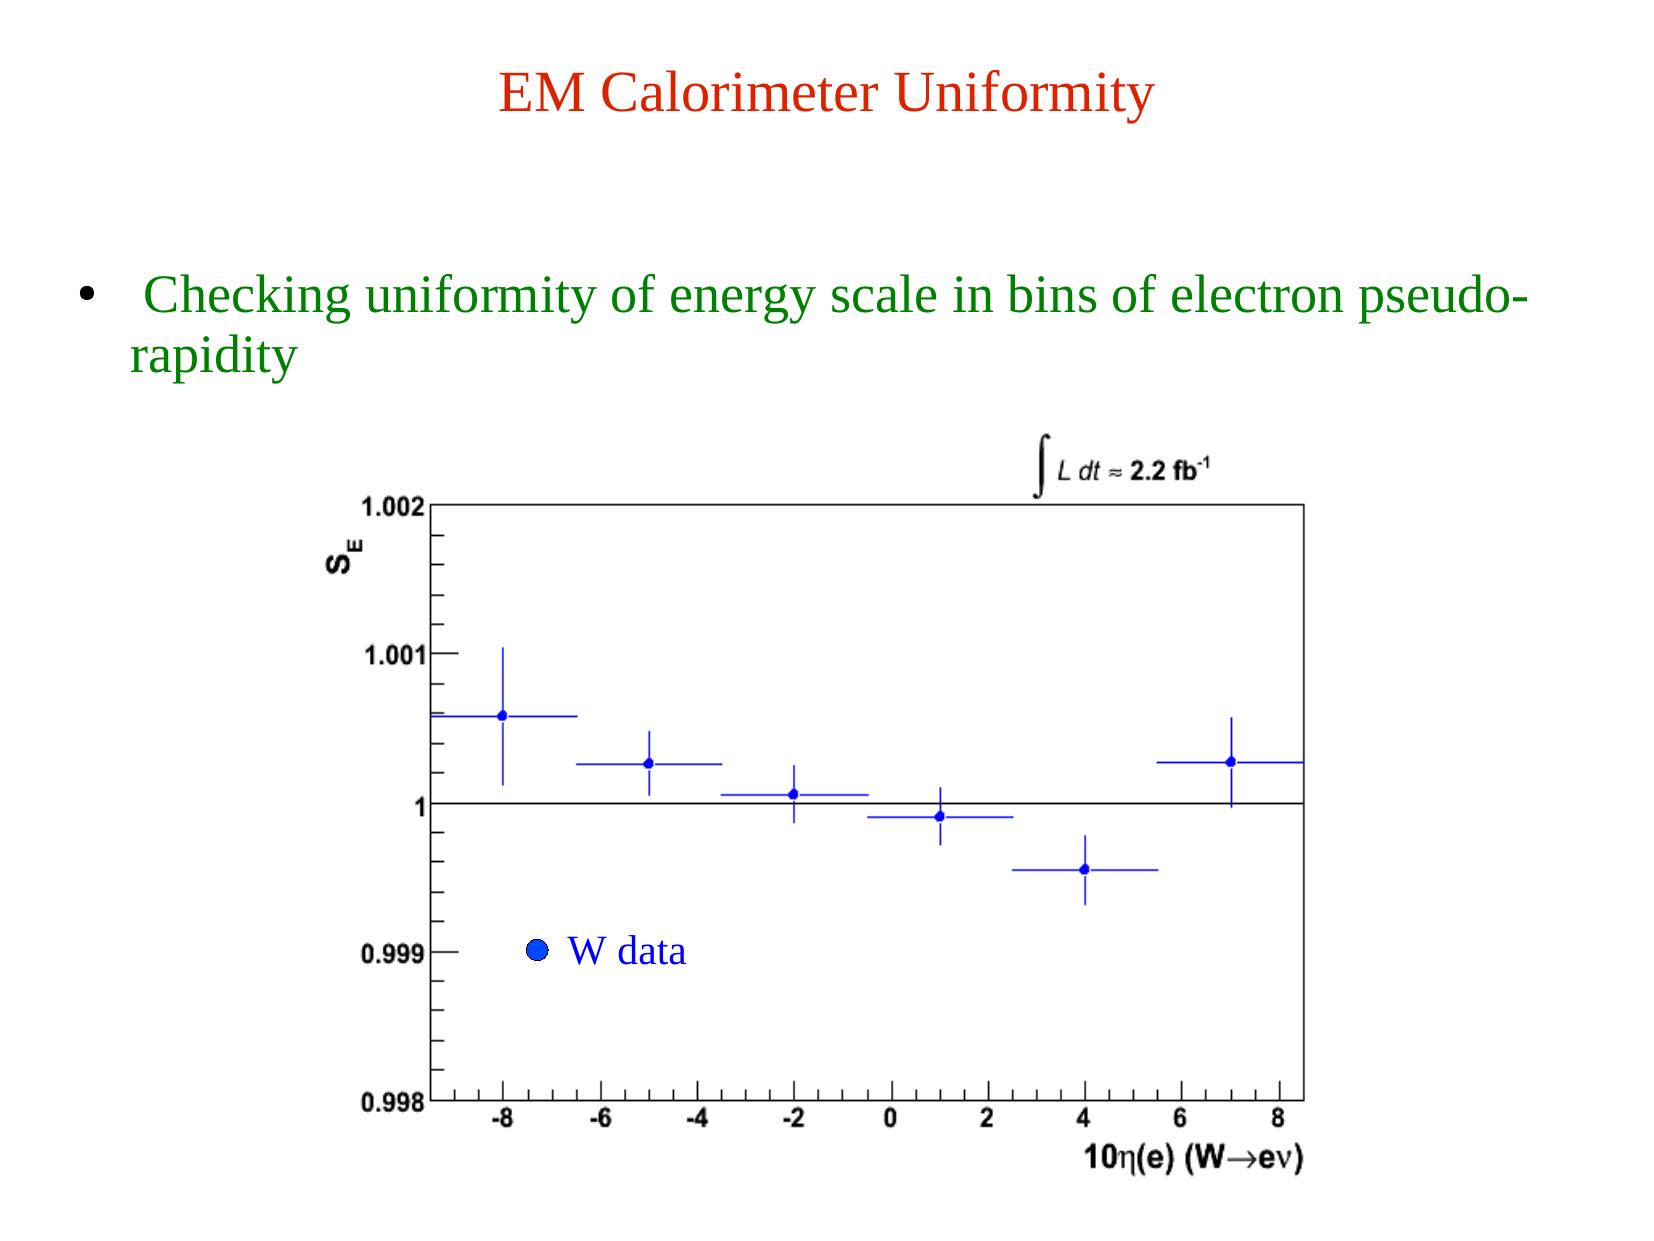

# EM Calorimeter Uniformity
 Checking uniformity of energy scale in bins of electron pseudo-rapidity
W data